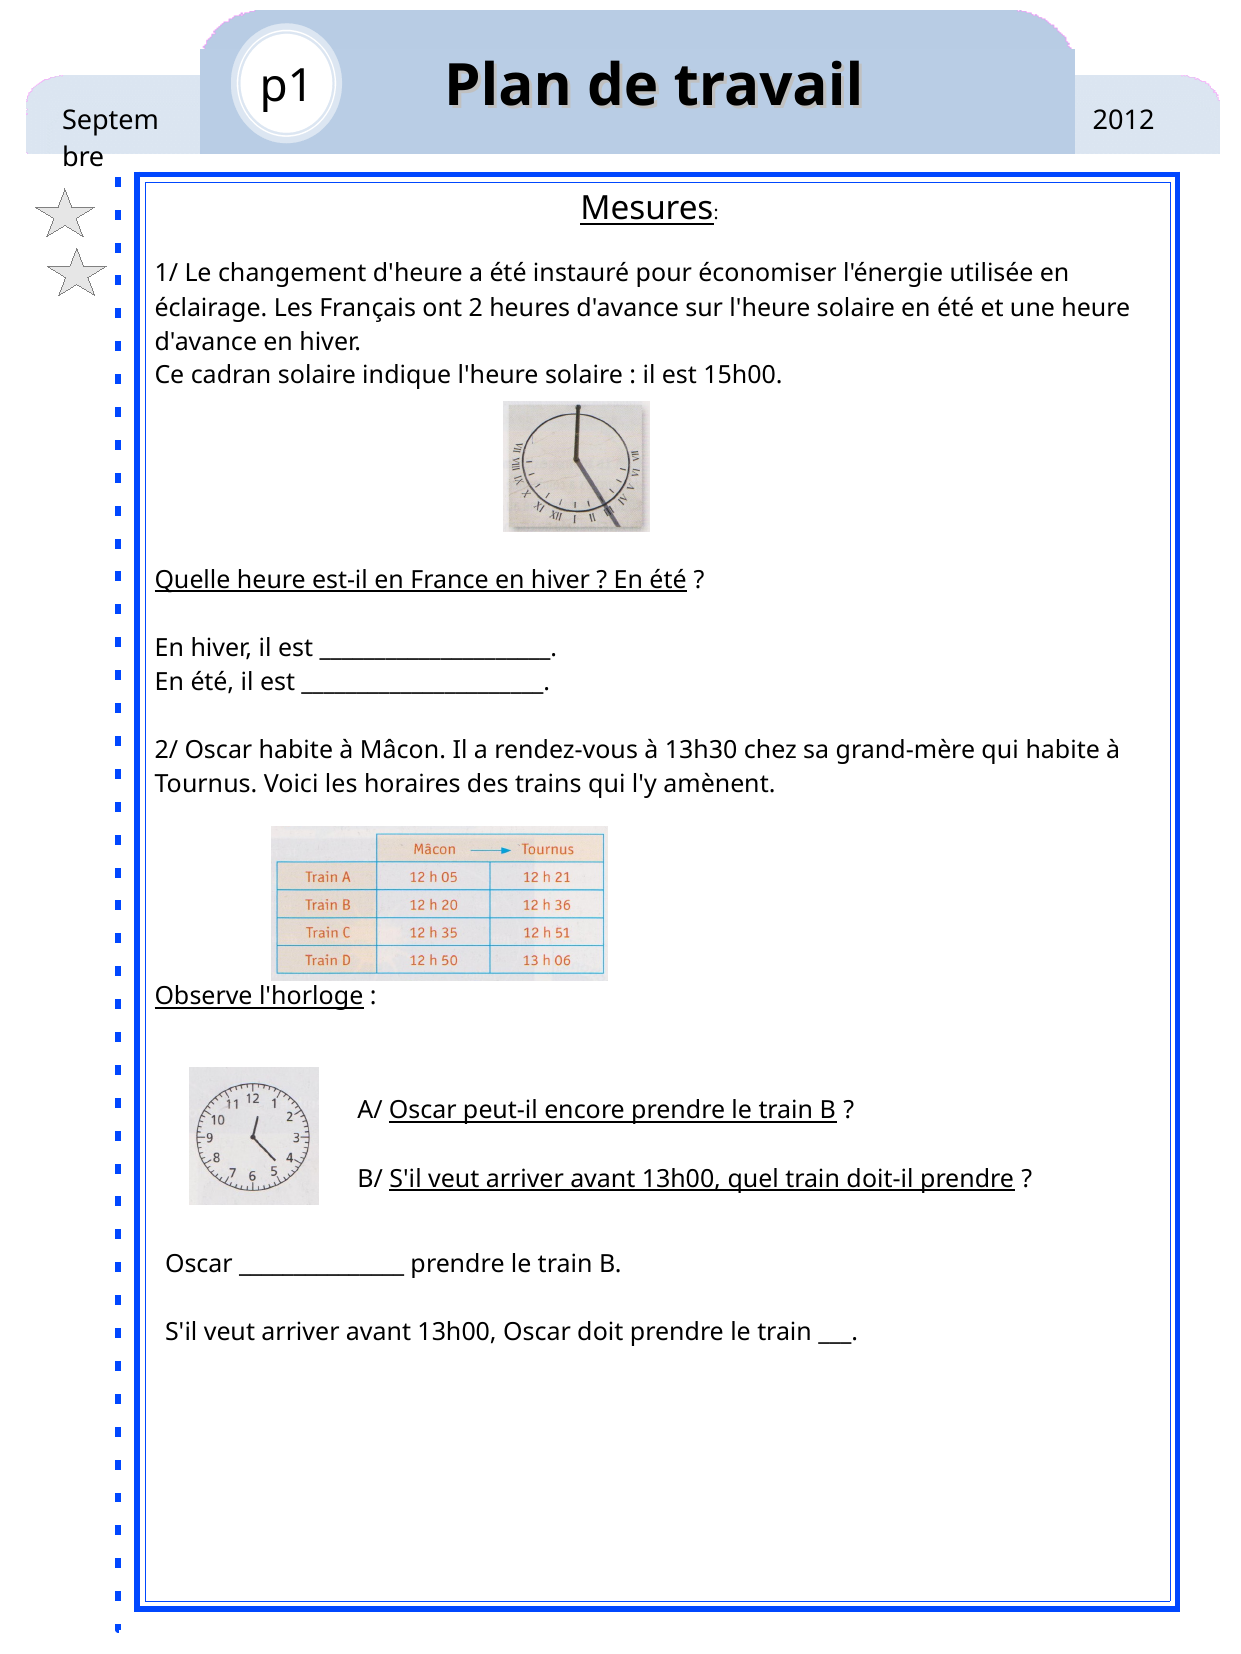

p1
Plan de travail
Septembre
2012
| |
| --- |
Mesures:
1/ Le changement d'heure a été instauré pour économiser l'énergie utilisée en éclairage. Les Français ont 2 heures d'avance sur l'heure solaire en été et une heure d'avance en hiver.
Ce cadran solaire indique l'heure solaire : il est 15h00.
Quelle heure est-il en France en hiver ? En été ?
En hiver, il est _____________________.
En été, il est ______________________.
2/ Oscar habite à Mâcon. Il a rendez-vous à 13h30 chez sa grand-mère qui habite à Tournus. Voici les horaires des trains qui l'y amènent.
Observe l'horloge :
A/ Oscar peut-il encore prendre le train B ?
B/ S'il veut arriver avant 13h00, quel train doit-il prendre ?
Oscar _______________ prendre le train B.
S'il veut arriver avant 13h00, Oscar doit prendre le train ___.